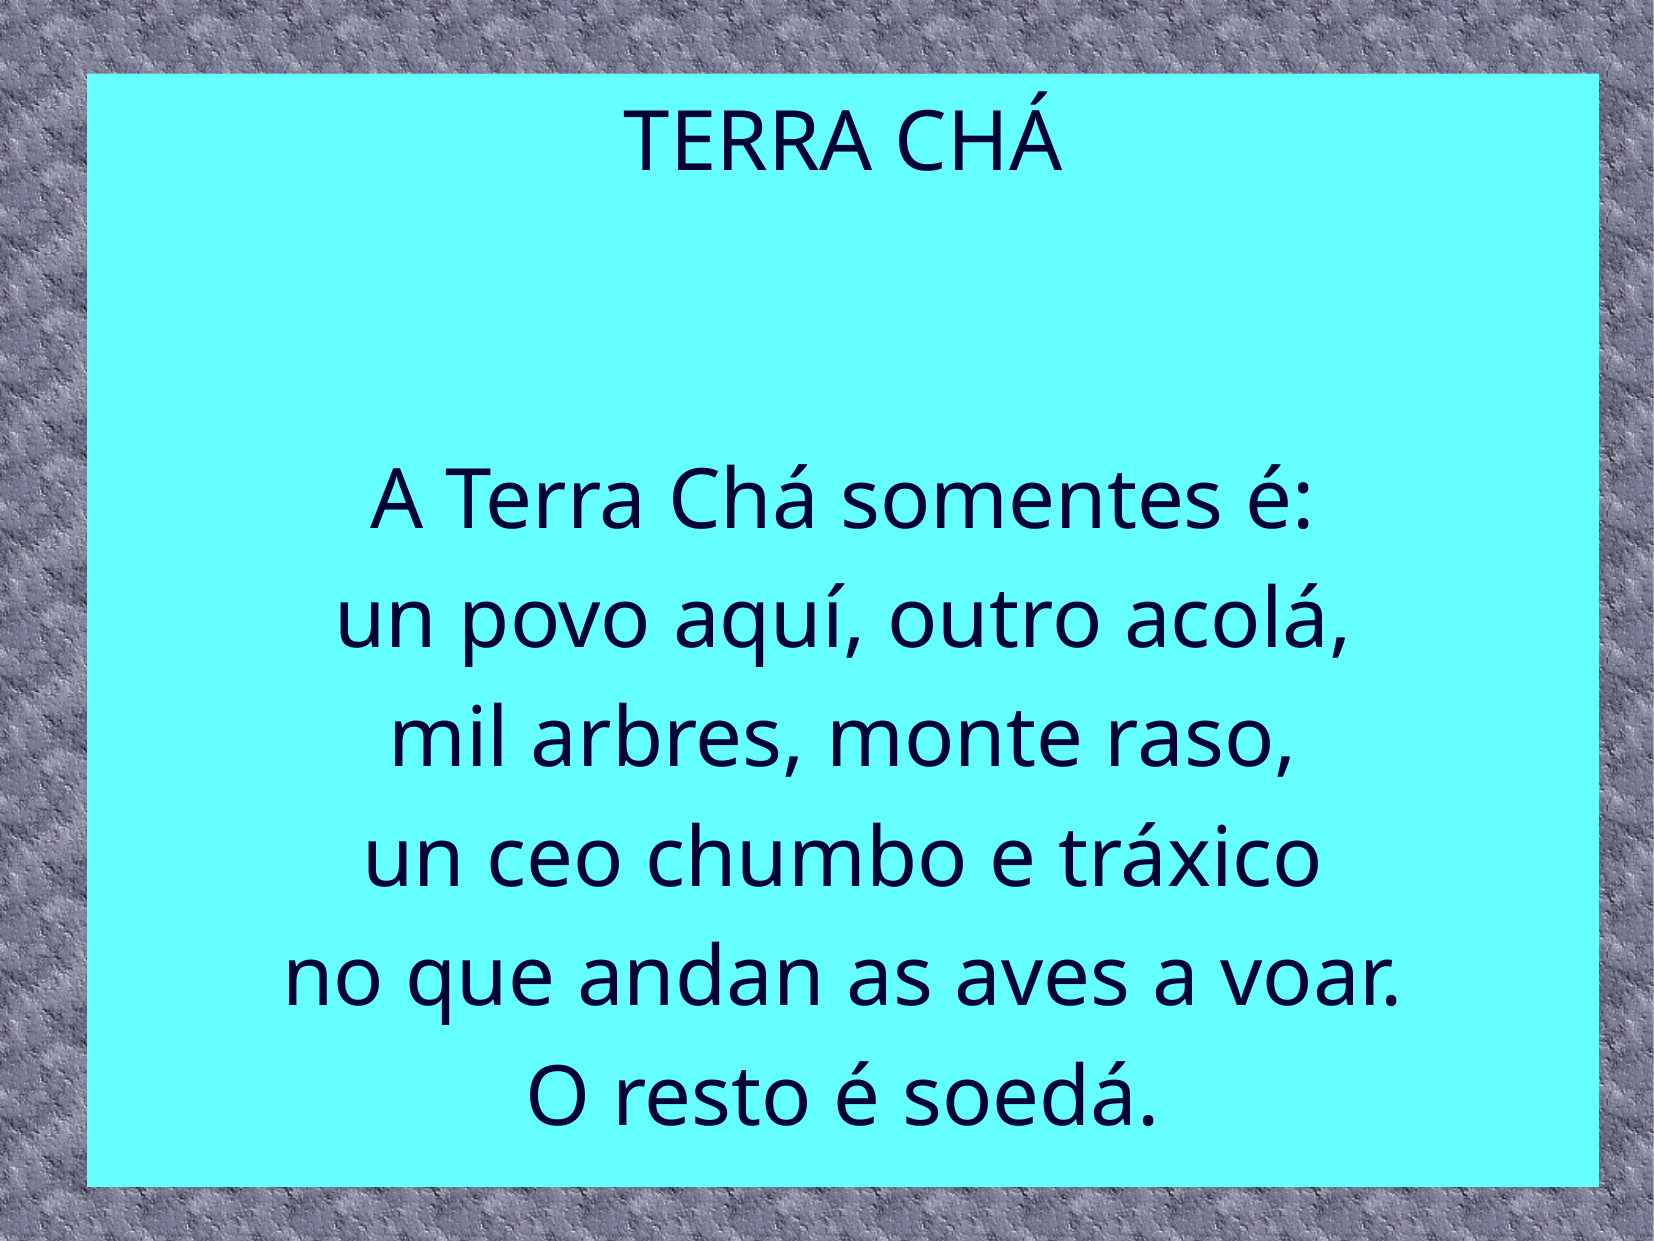

TERRA CHÁ
A Terra Chá somentes é:
un povo aquí, outro acolá,
mil arbres, monte raso,
un ceo chumbo e tráxico
no que andan as aves a voar.
O resto é soedá.